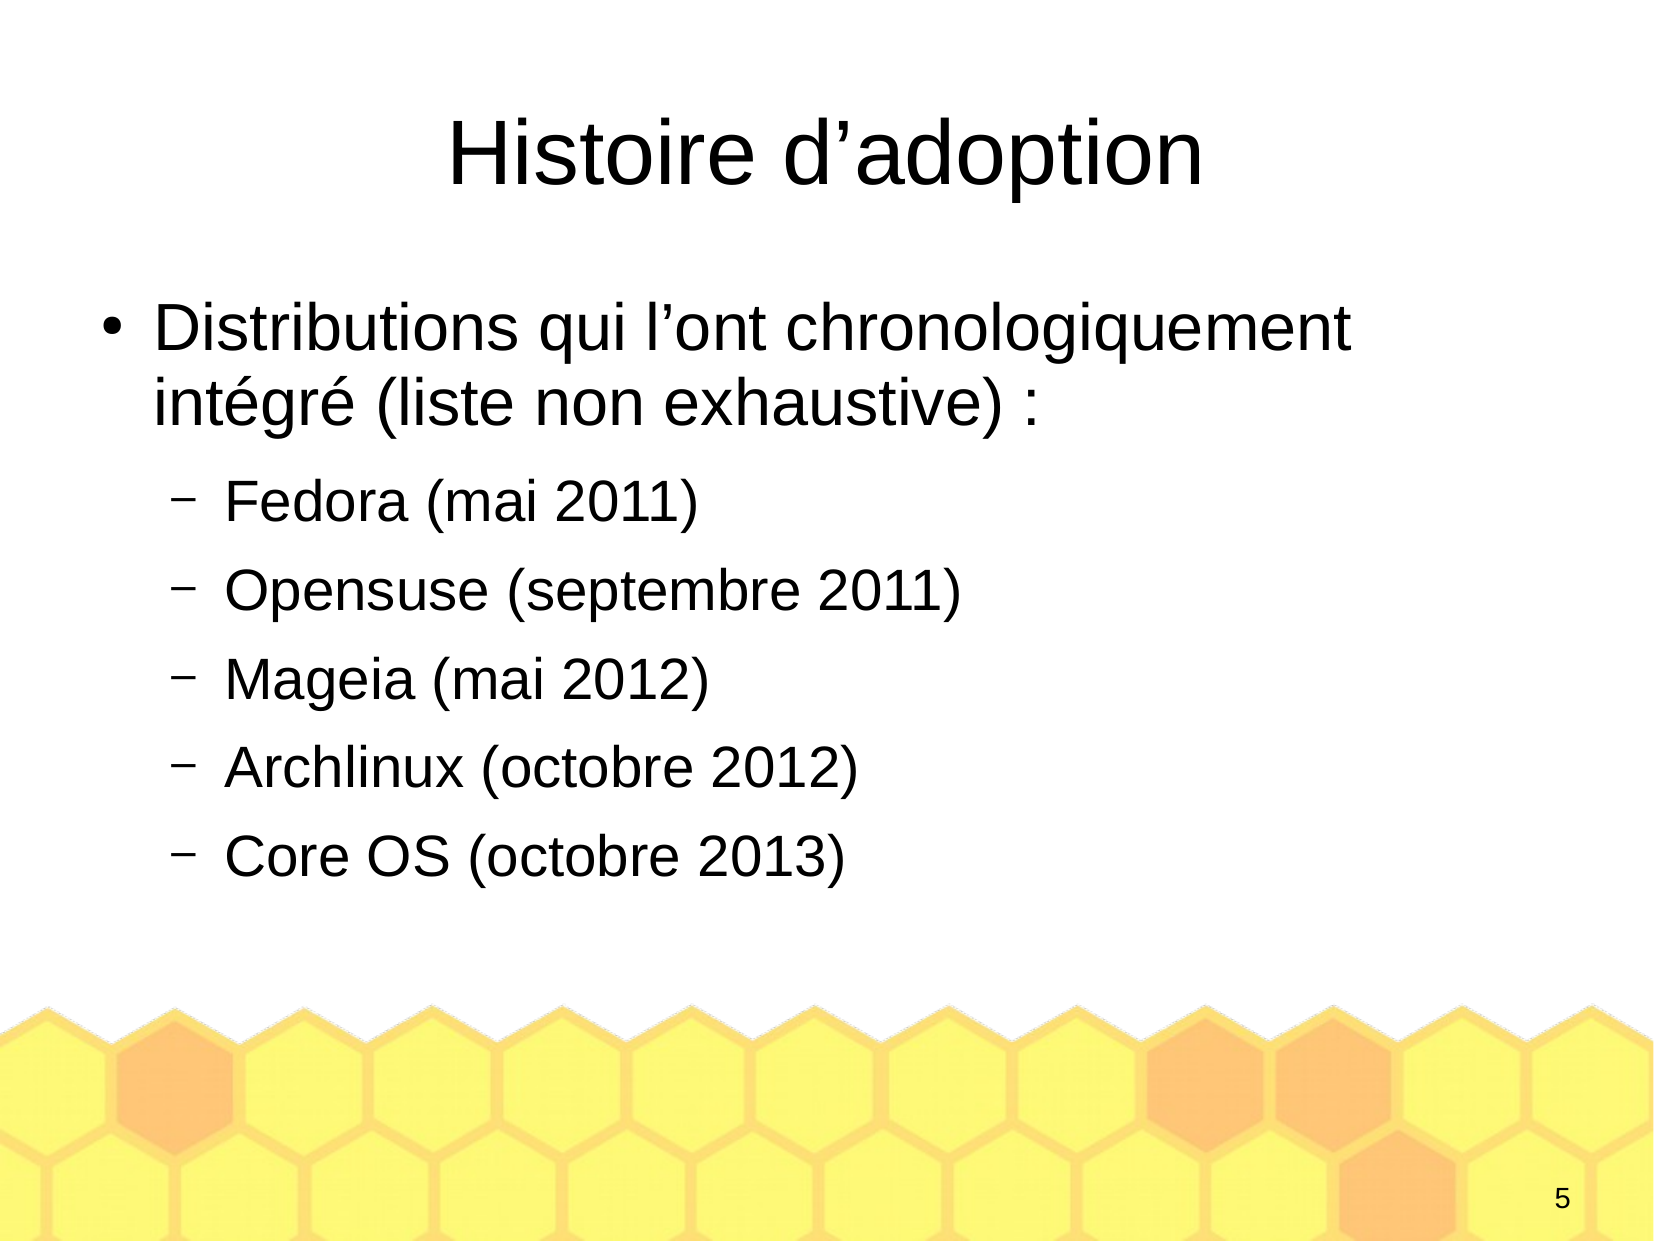

# Histoire d’adoption
Distributions qui l’ont chronologiquement intégré (liste non exhaustive) :
Fedora (mai 2011)
Opensuse (septembre 2011)
Mageia (mai 2012)
Archlinux (octobre 2012)
Core OS (octobre 2013)
5